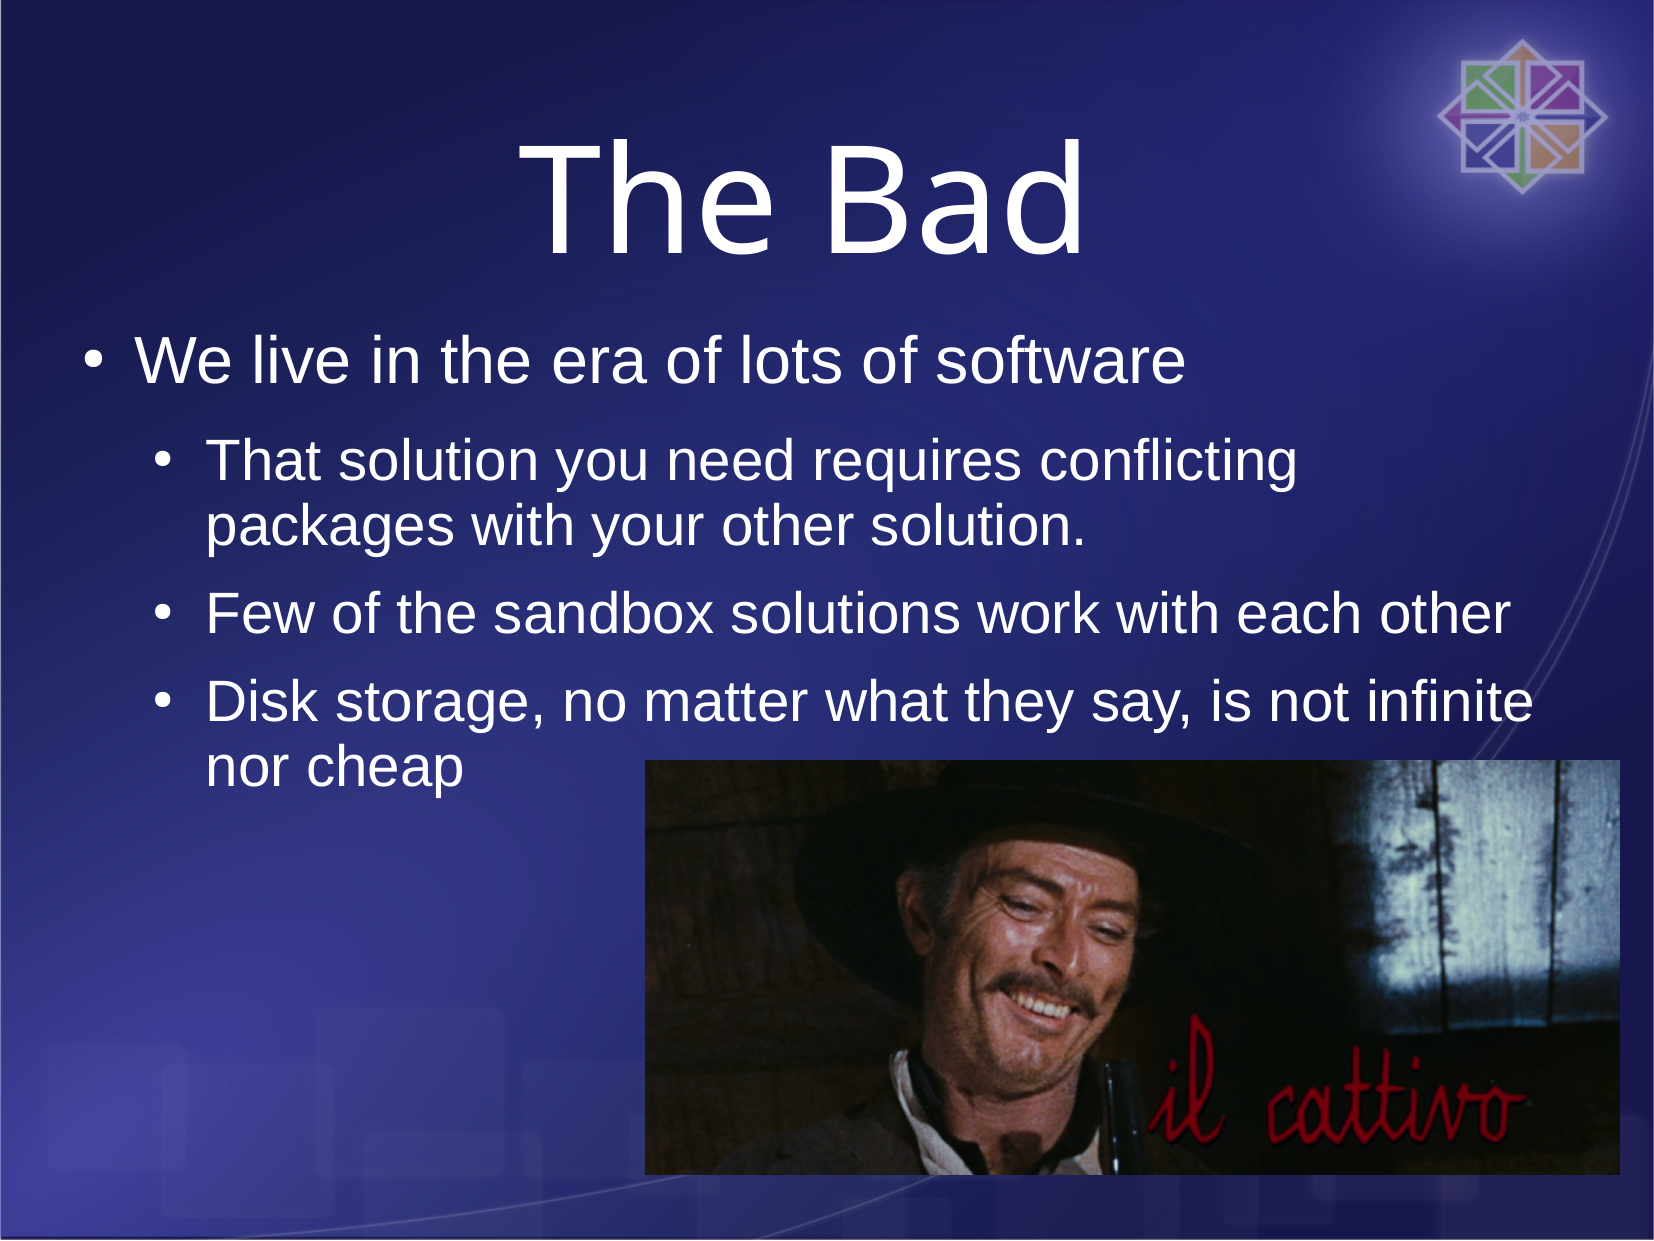

# The Bad
We live in the era of lots of software
That solution you need requires conflicting packages with your other solution.
Few of the sandbox solutions work with each other
Disk storage, no matter what they say, is not infinite nor cheap